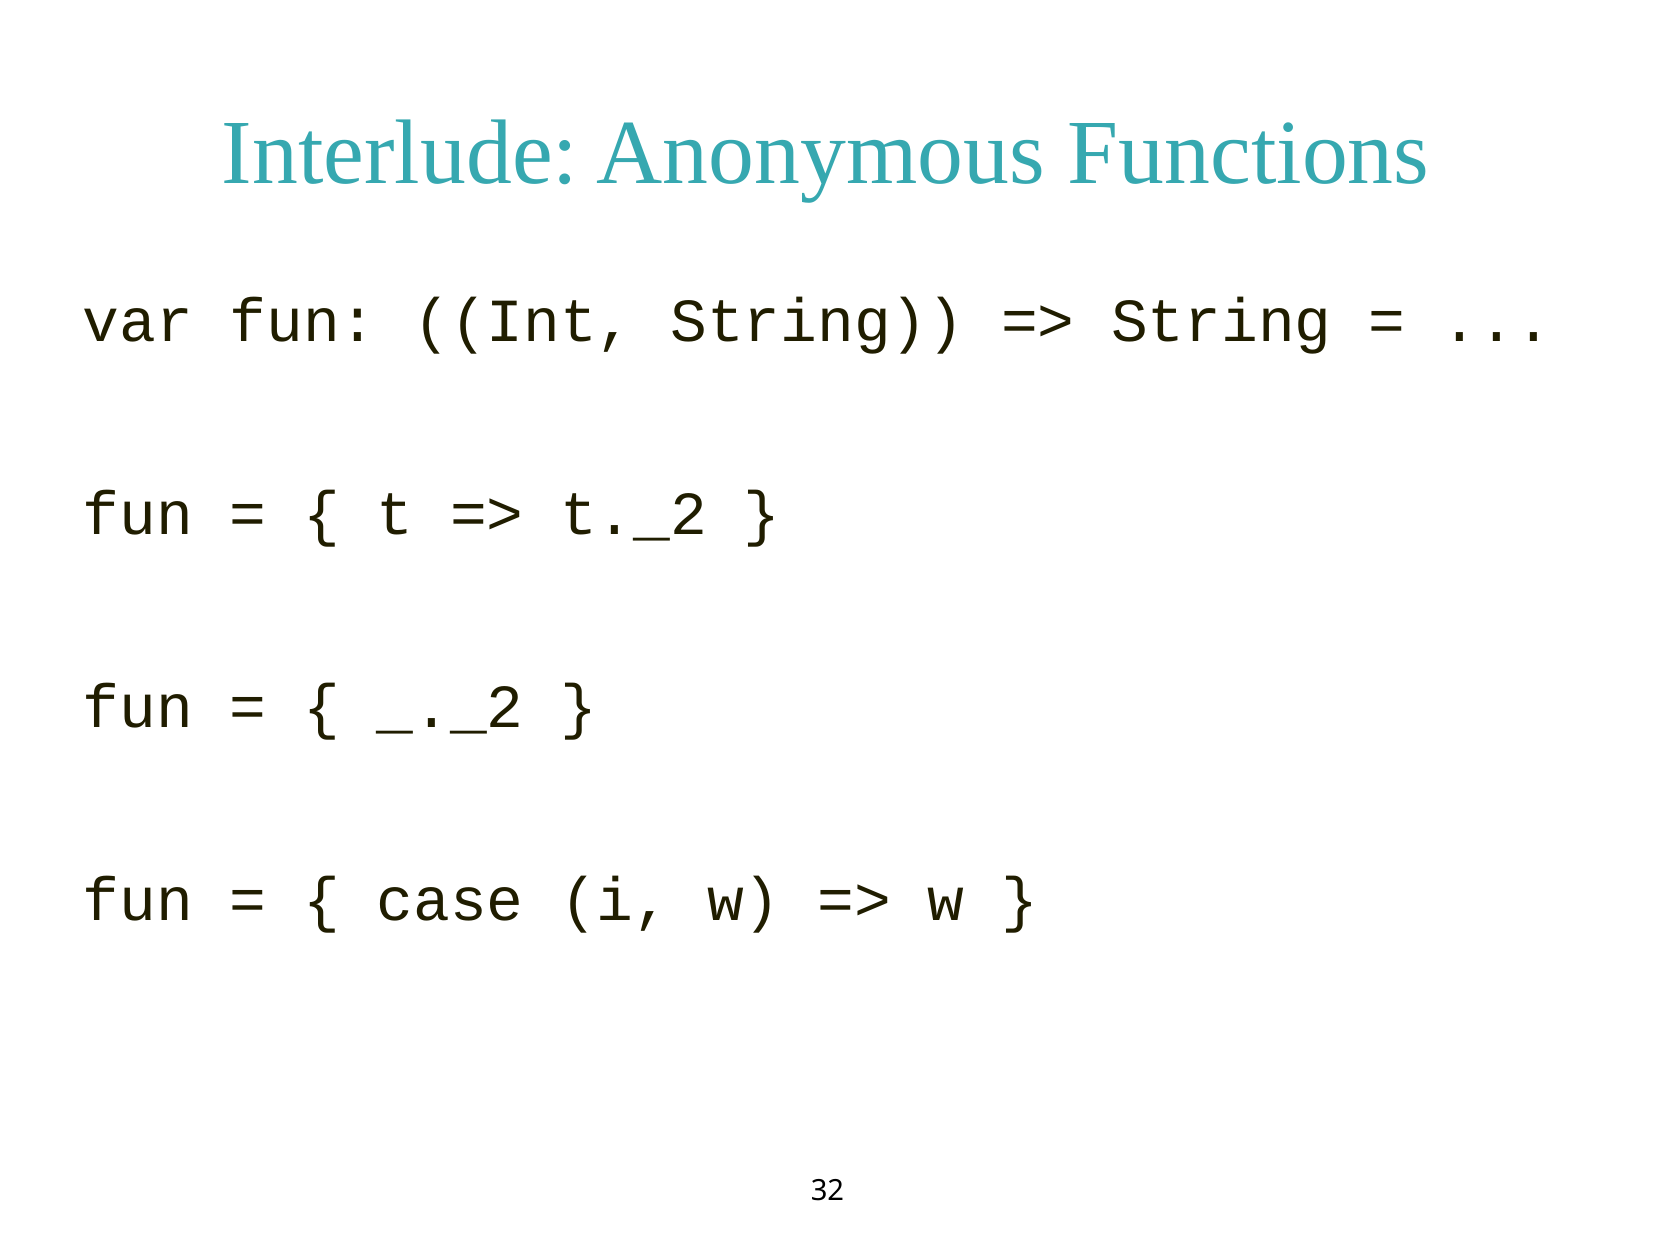

# Interlude: Anonymous Functions
var fun: ((Int, String)) => String = ...
fun = { t => t._2 }
fun = { _._2 }
fun = { case (i, w) => w }
32